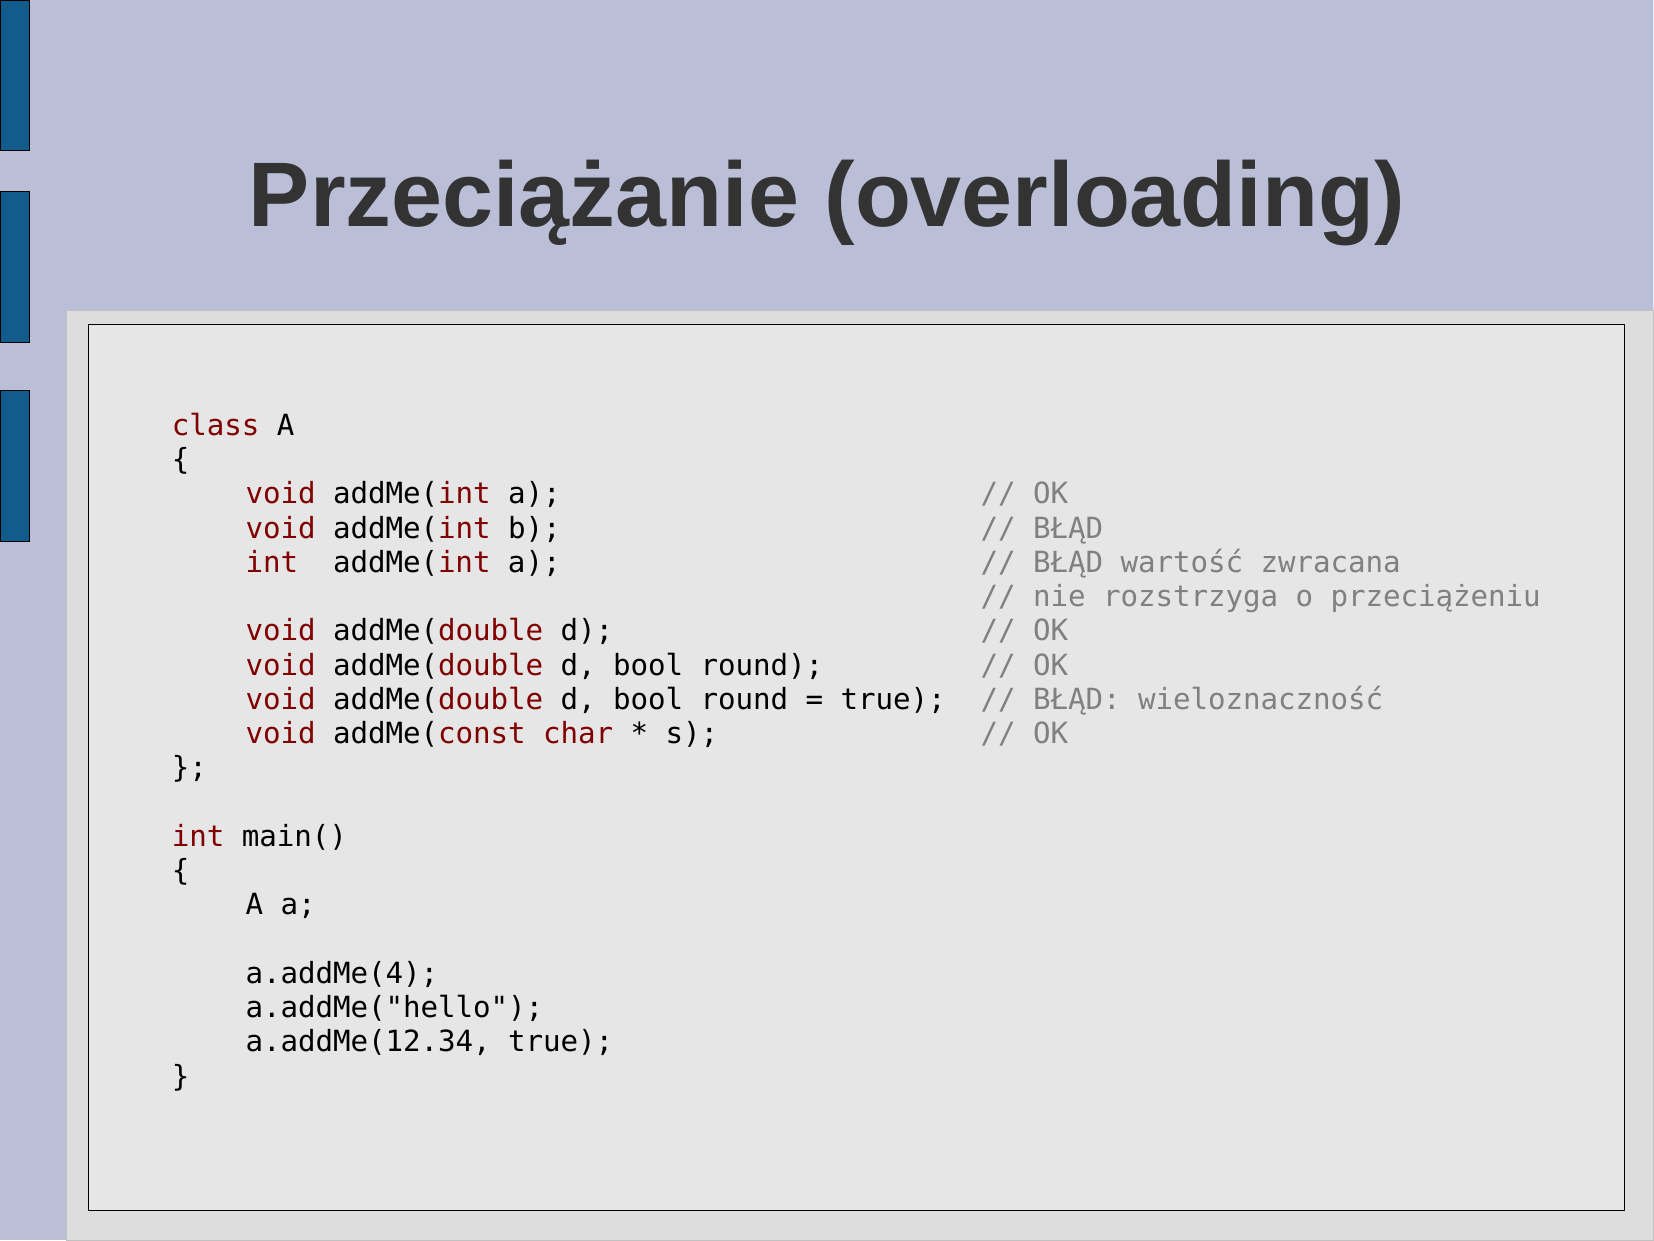

# Przeciążanie (overloading)
class A
{
	void addMe(int a); // OK
	void addMe(int b); // BŁĄD
	int addMe(int a); // BŁĄD wartość zwracana
	 // nie rozstrzyga o przeciążeniu
	void addMe(double d); // OK
	void addMe(double d, bool round); // OK
	void addMe(double d, bool round = true); // BŁĄD: wieloznaczność
	void addMe(const char * s); // OK
};
int main()
{
	A a;
	a.addMe(4);
	a.addMe("hello");
	a.addMe(12.34, true);
}